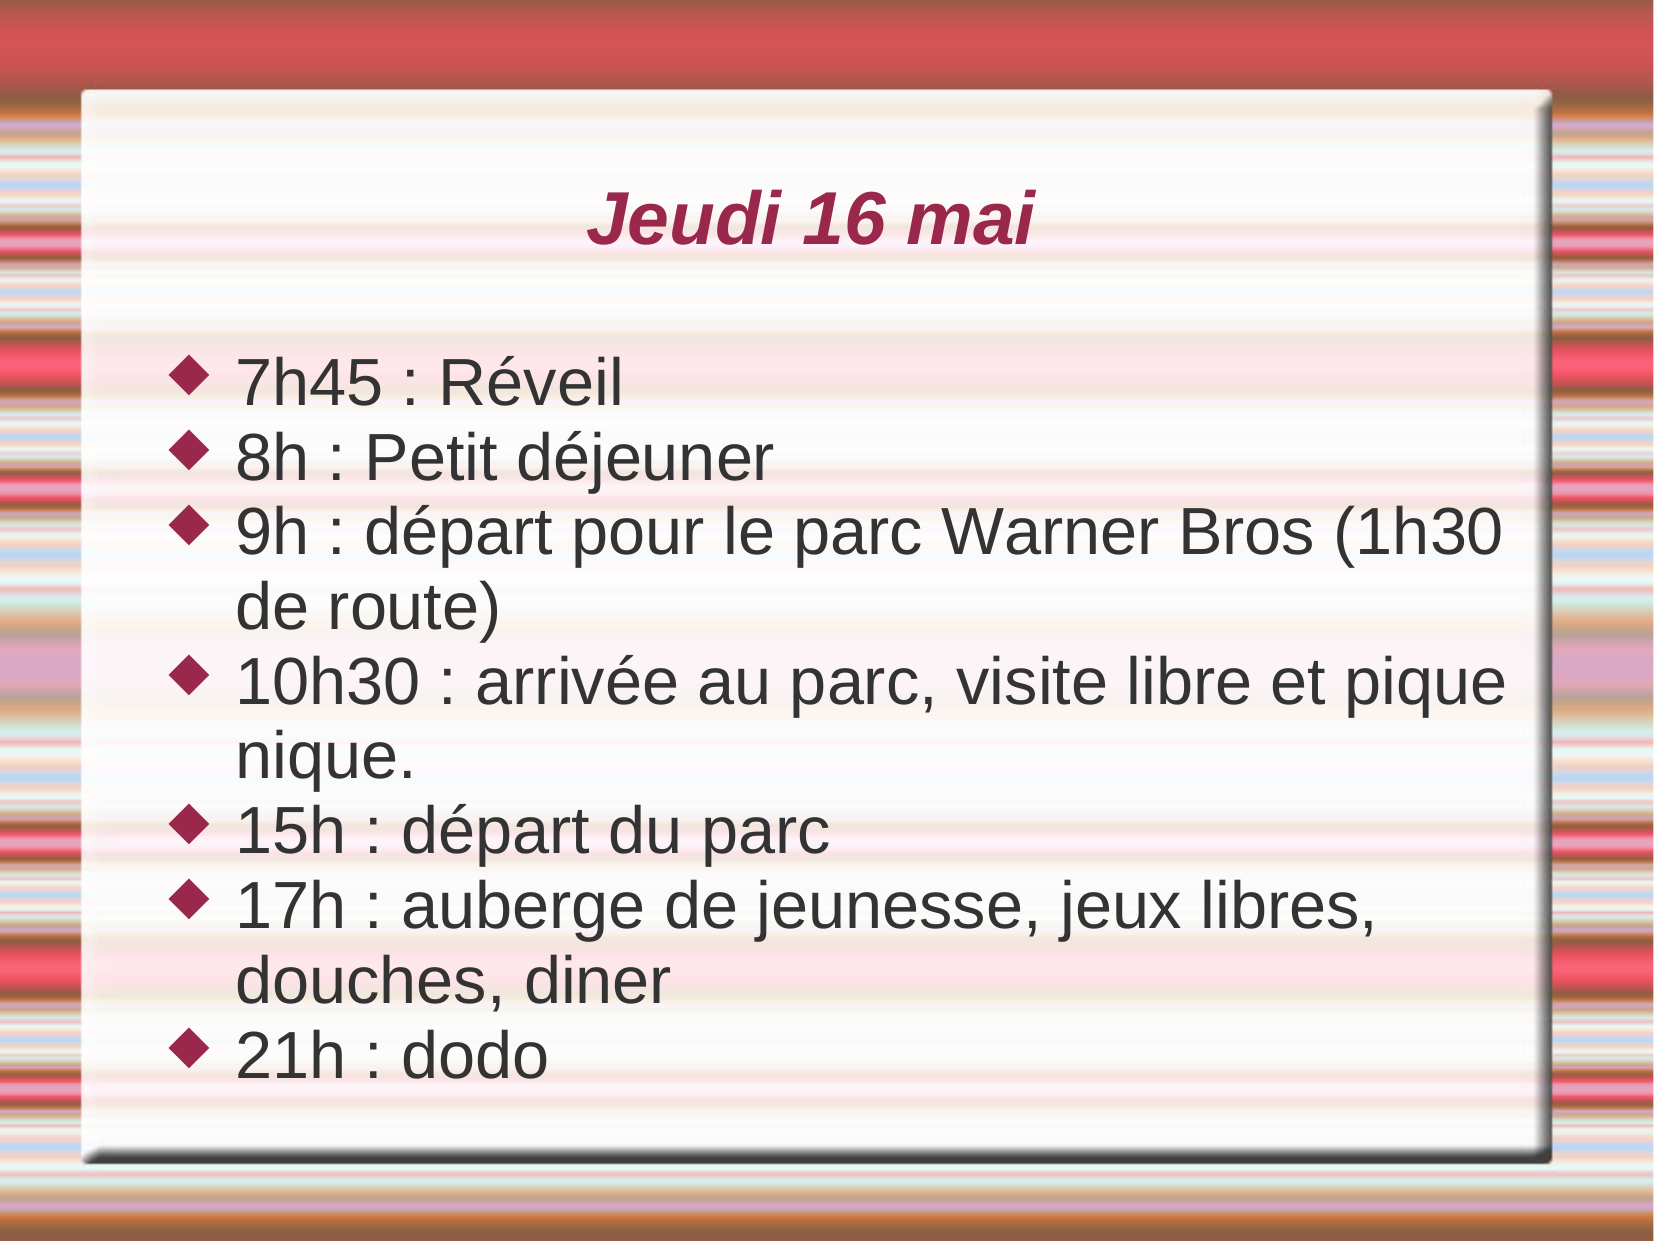

# Jeudi 16 mai
7h45 : Réveil
8h : Petit déjeuner
9h : départ pour le parc Warner Bros (1h30 de route)
10h30 : arrivée au parc, visite libre et pique nique.
15h : départ du parc
17h : auberge de jeunesse, jeux libres, douches, diner
21h : dodo